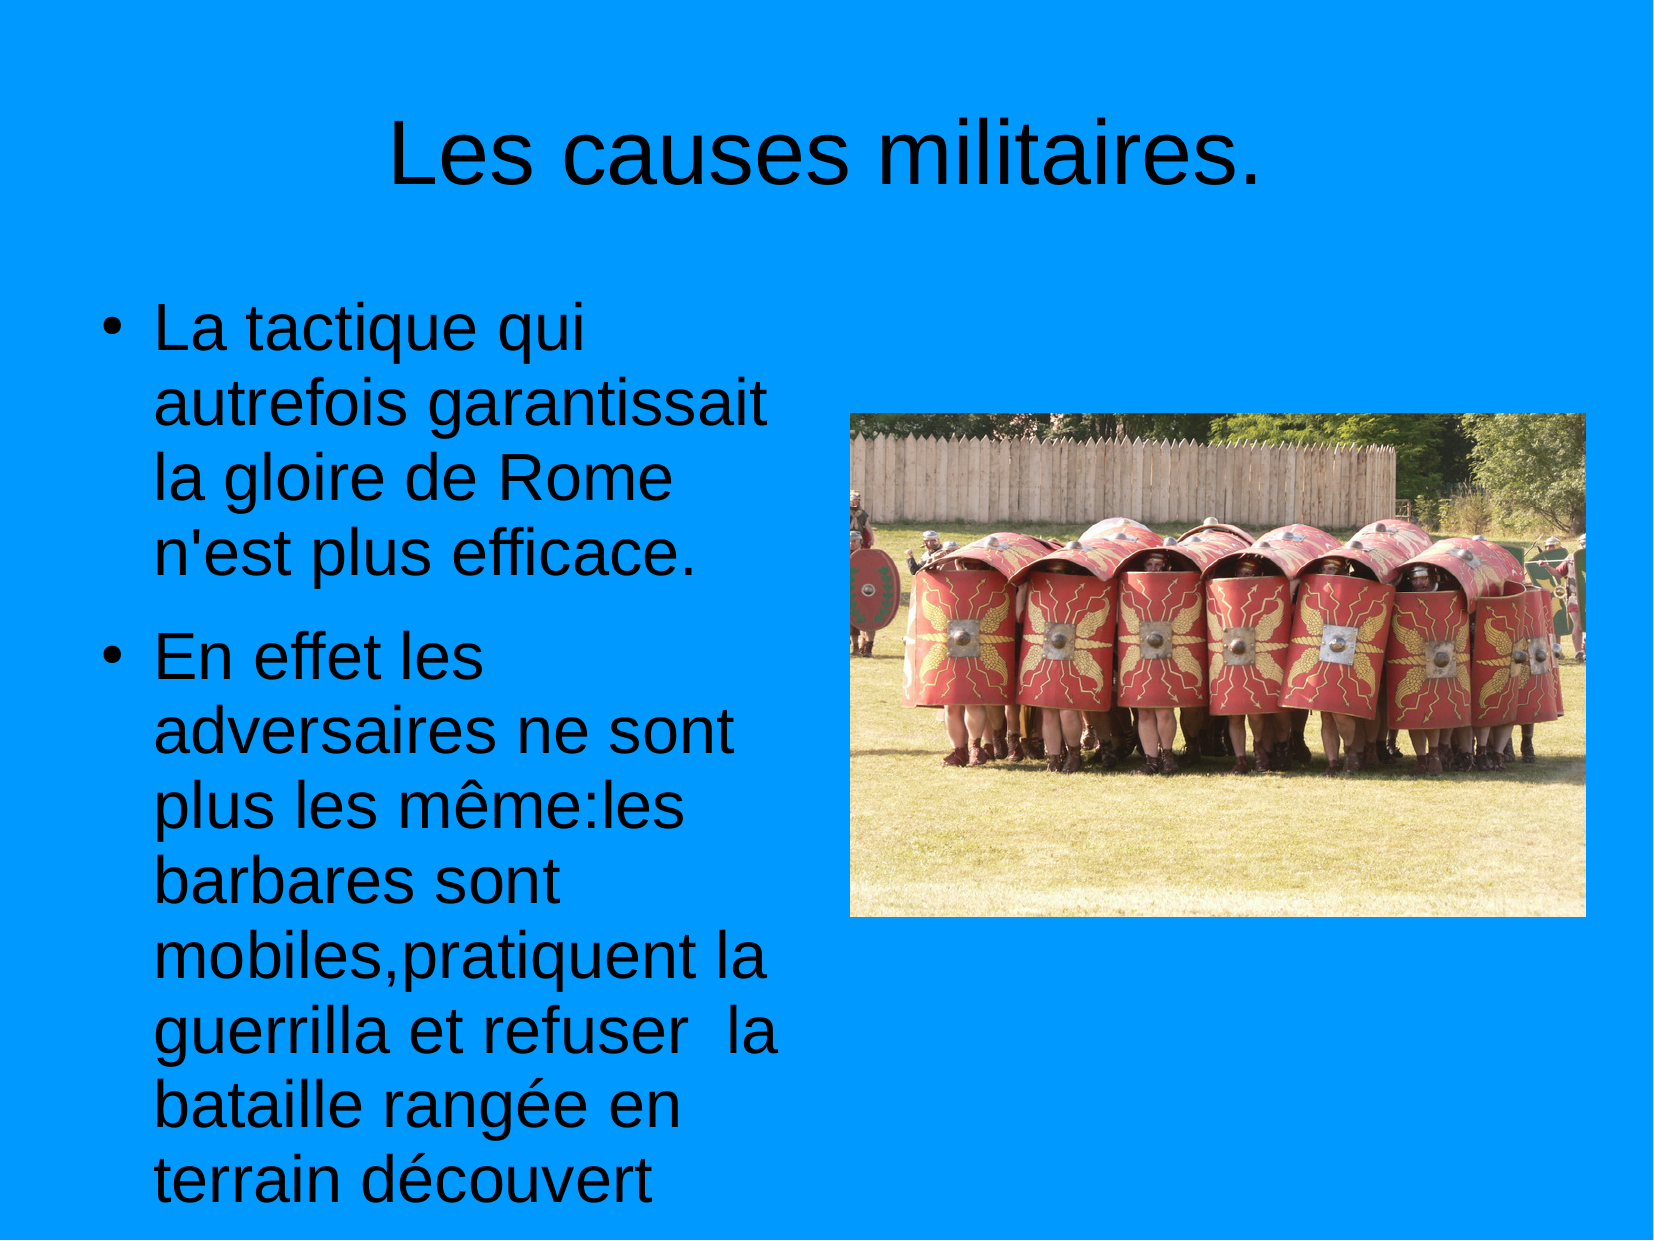

# Les causes militaires.
La tactique qui autrefois garantissait la gloire de Rome n'est plus efficace.
En effet les adversaires ne sont plus les même:les barbares sont mobiles,pratiquent la guerrilla et refuser la bataille rangée en terrain découvert